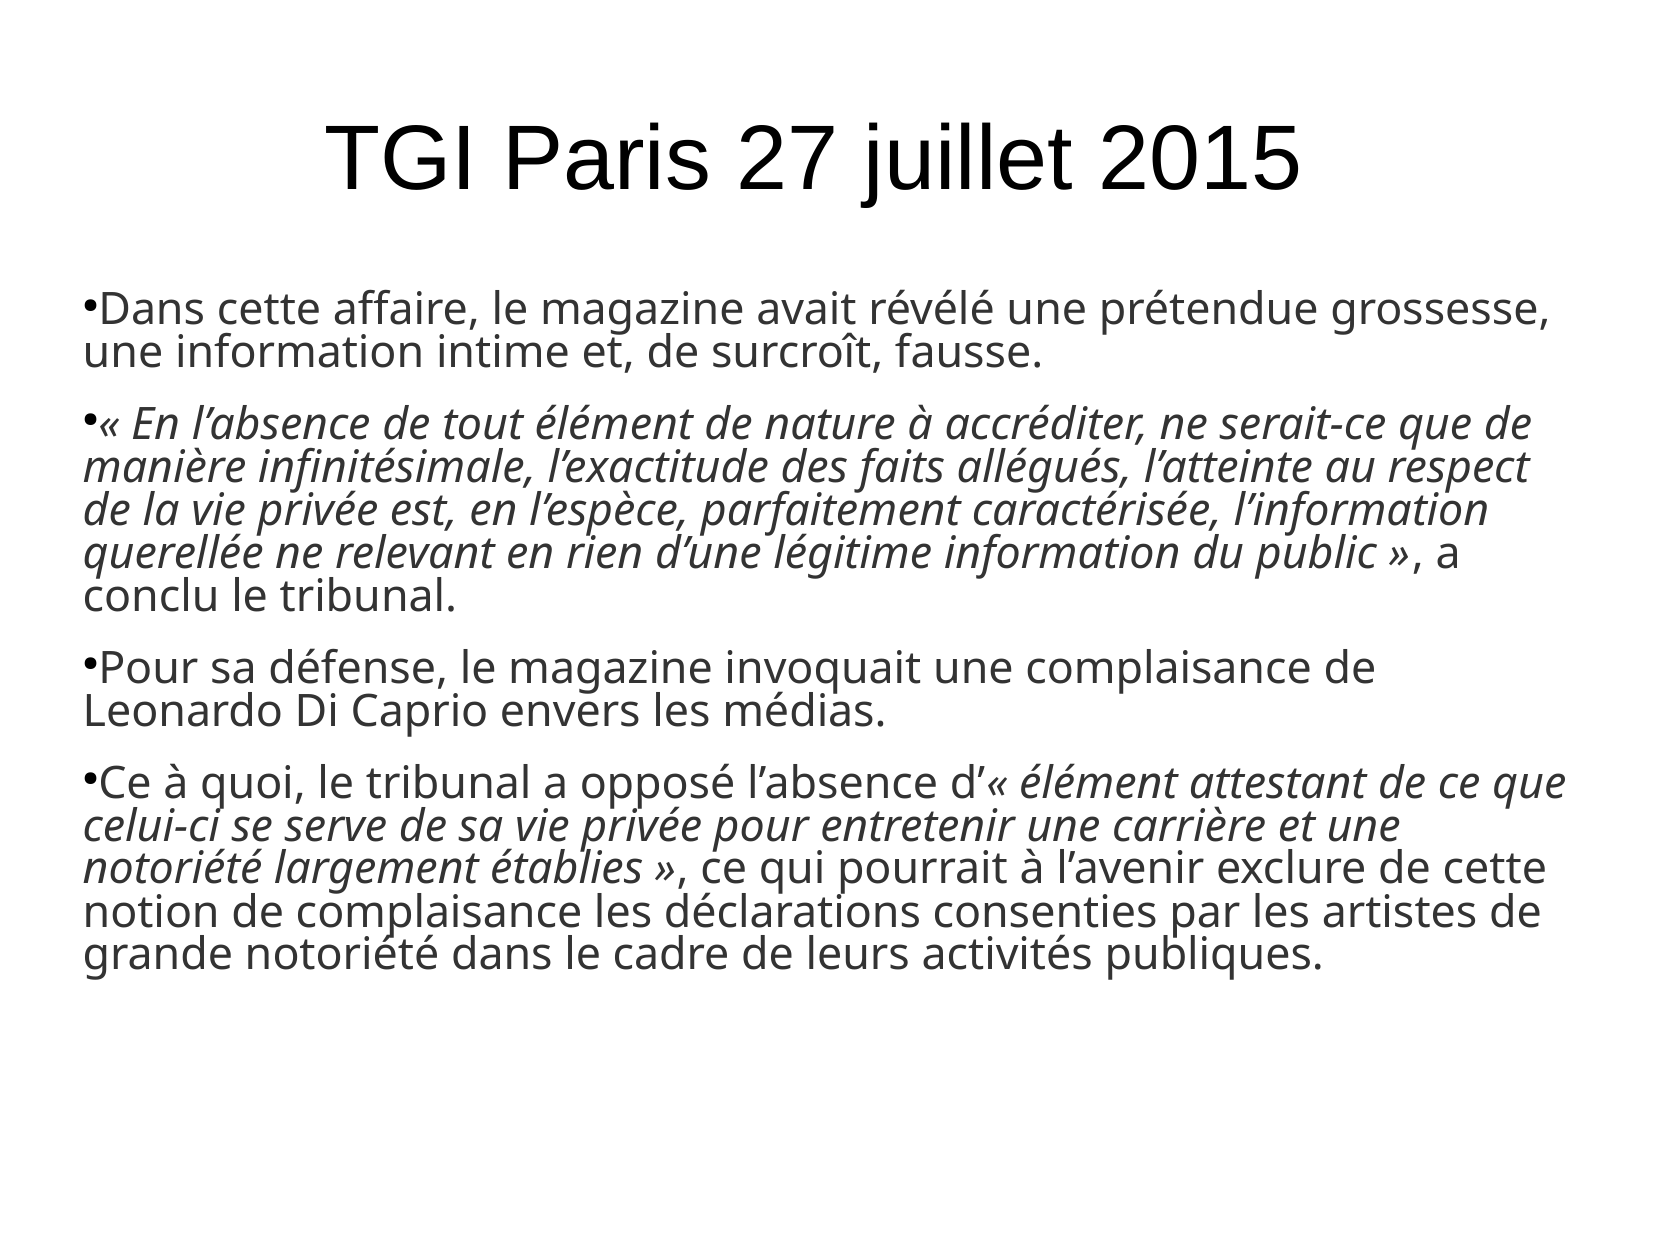

# TGI Paris 27 juillet 2015
Dans cette affaire, le magazine avait révélé une prétendue grossesse, une information intime et, de surcroît, fausse.
« En l’absence de tout élément de nature à accréditer, ne serait-ce que de manière infinitésimale, l’exactitude des faits allégués, l’atteinte au respect de la vie privée est, en l’espèce, parfaitement caractérisée, l’information querellée ne relevant en rien d’une légitime information du public », a conclu le tribunal.
Pour sa défense, le magazine invoquait une complaisance de Leonardo Di Caprio envers les médias.
Ce à quoi, le tribunal a opposé l’absence d’« élément attestant de ce que celui-ci se serve de sa vie privée pour entretenir une carrière et une notoriété largement établies », ce qui pourrait à l’avenir exclure de cette notion de complaisance les déclarations consenties par les artistes de grande notoriété dans le cadre de leurs activités publiques.